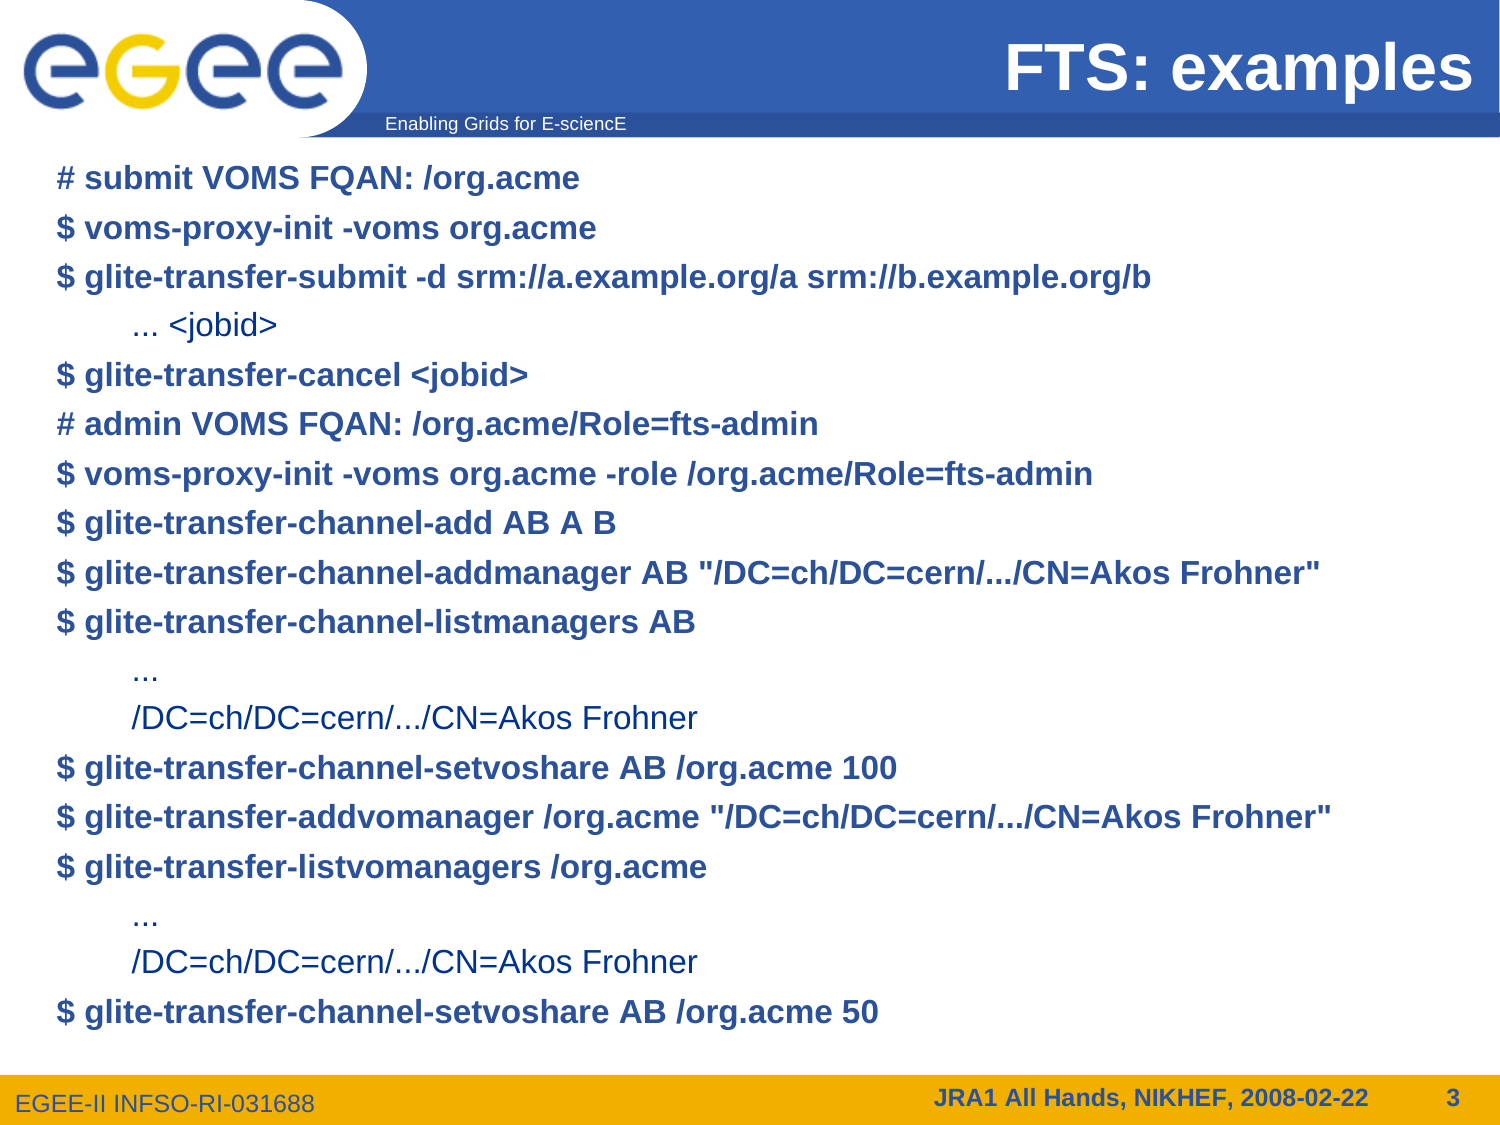

# FTS: examples
# submit VOMS FQAN: /org.acme
$ voms-proxy-init -voms org.acme
$ glite-transfer-submit -d srm://a.example.org/a srm://b.example.org/b
... <jobid>
$ glite-transfer-cancel <jobid>
# admin VOMS FQAN: /org.acme/Role=fts-admin
$ voms-proxy-init -voms org.acme -role /org.acme/Role=fts-admin
$ glite-transfer-channel-add AB A B
$ glite-transfer-channel-addmanager AB "/DC=ch/DC=cern/.../CN=Akos Frohner"
$ glite-transfer-channel-listmanagers AB
...
/DC=ch/DC=cern/.../CN=Akos Frohner
$ glite-transfer-channel-setvoshare AB /org.acme 100
$ glite-transfer-addvomanager /org.acme "/DC=ch/DC=cern/.../CN=Akos Frohner"
$ glite-transfer-listvomanagers /org.acme
...
/DC=ch/DC=cern/.../CN=Akos Frohner
$ glite-transfer-channel-setvoshare AB /org.acme 50
JRA1 All Hands, NIKHEF, 2008-02-22
3